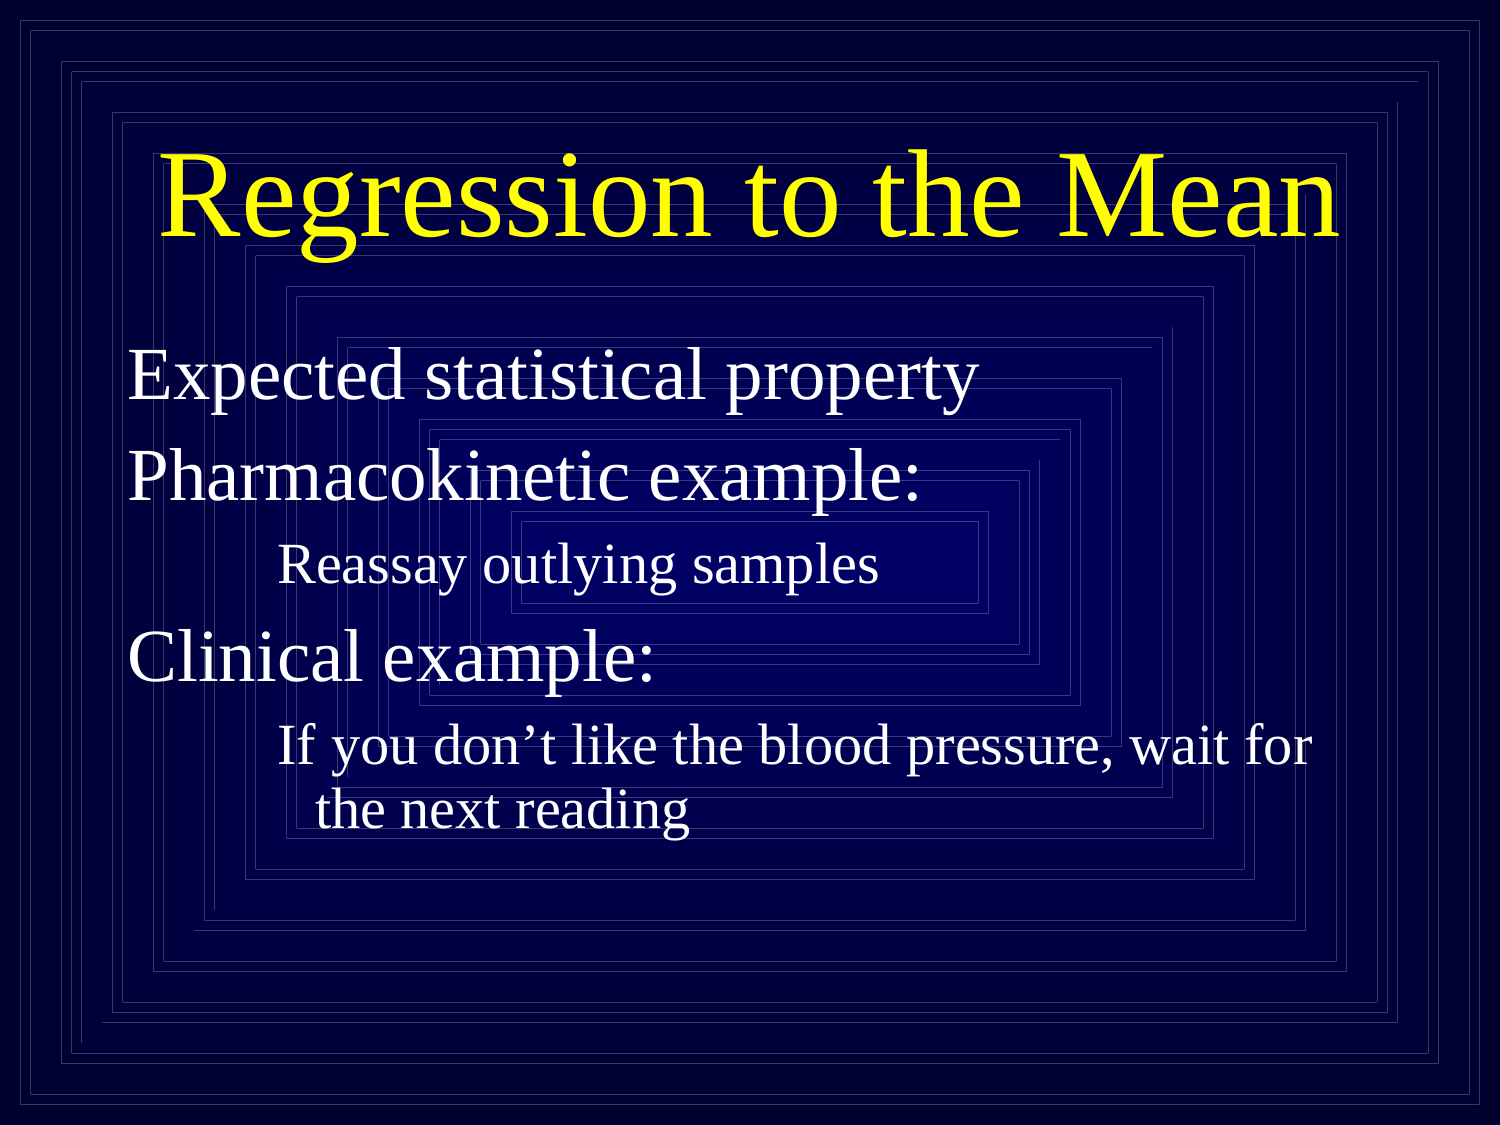

# Regression to the Mean
Expected statistical property
Pharmacokinetic example:
Reassay outlying samples
Clinical example:
If you don’t like the blood pressure, wait for the next reading